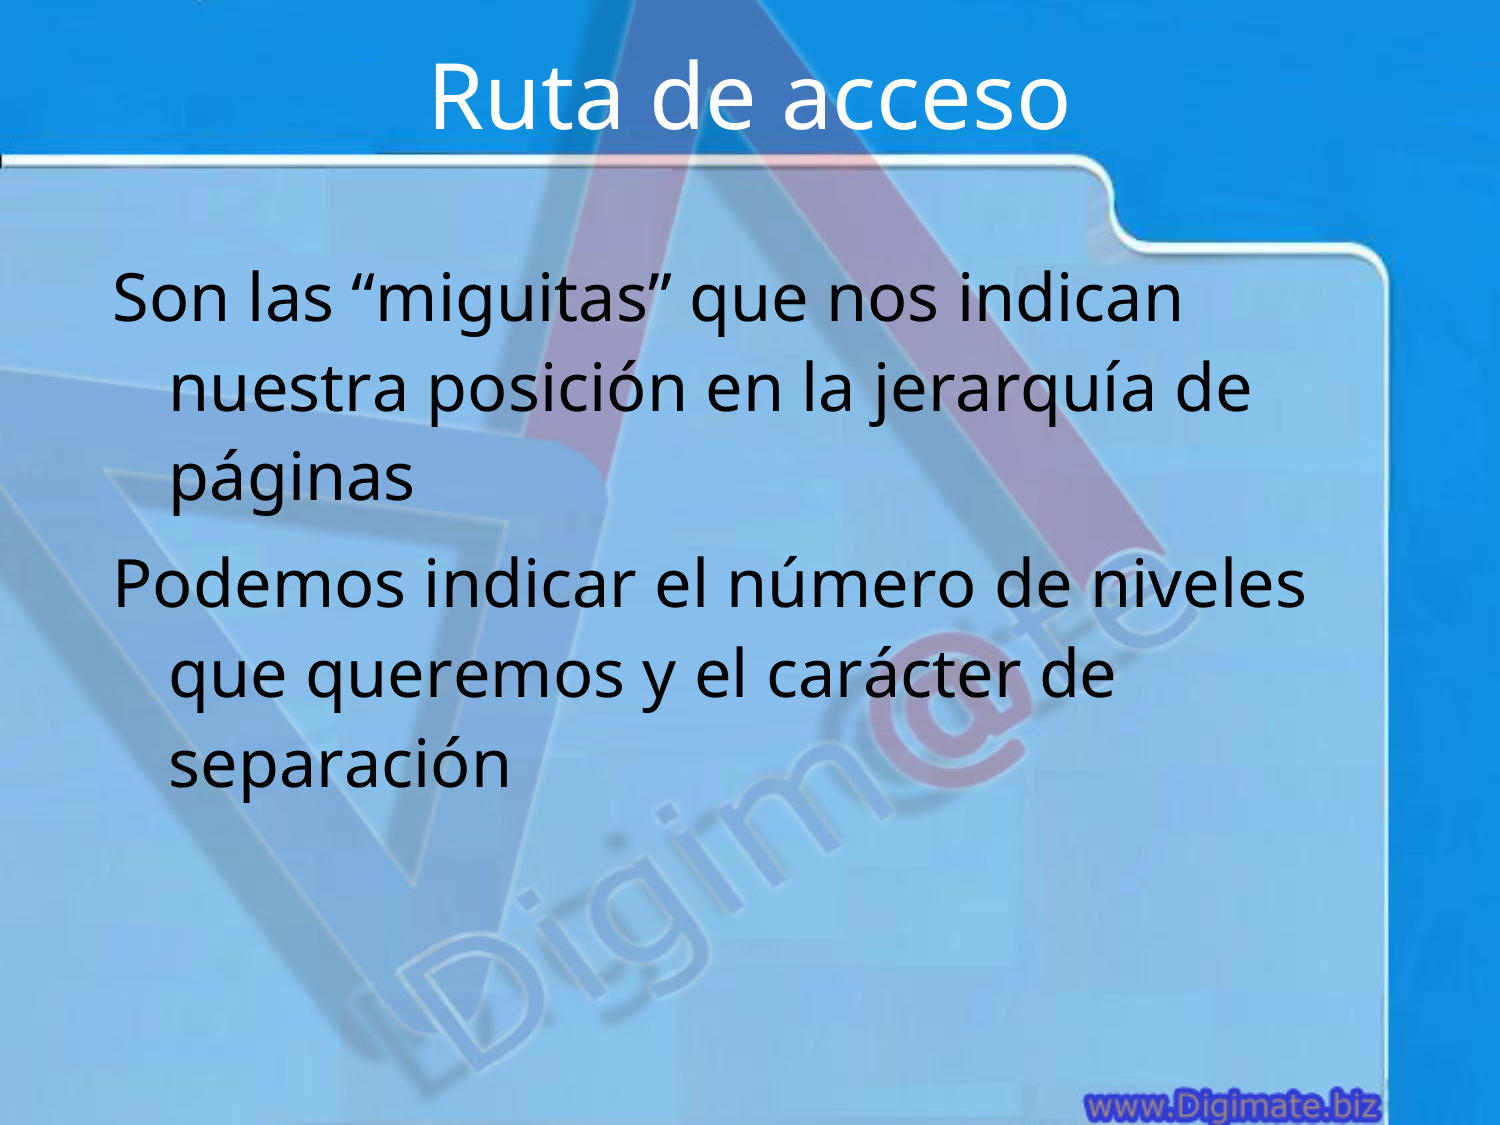

# Ruta de acceso
Son las “miguitas” que nos indican nuestra posición en la jerarquía de páginas
Podemos indicar el número de niveles que queremos y el carácter de separación